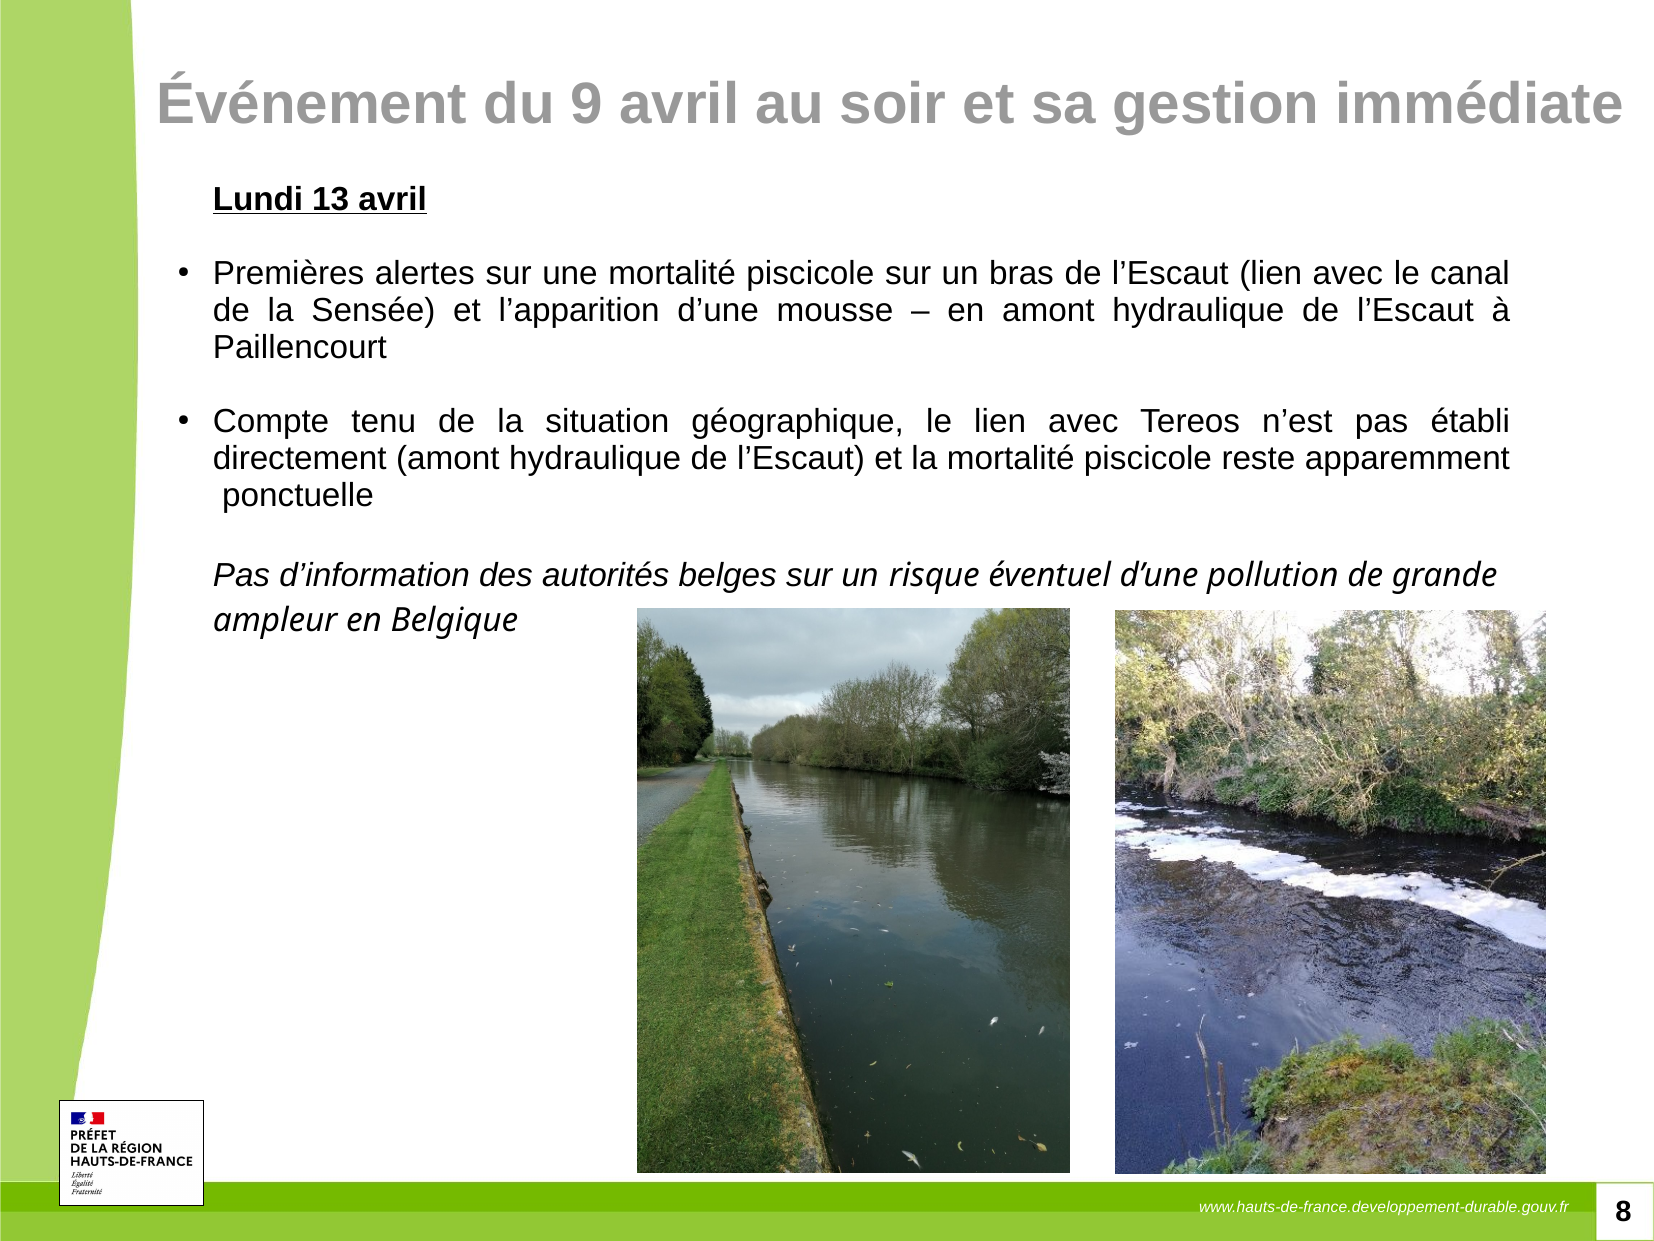

# Événement du 9 avril au soir et sa gestion immédiate
Lundi 13 avril
Premières alertes sur une mortalité piscicole sur un bras de l’Escaut (lien avec le canal de la Sensée) et l’apparition d’une mousse – en amont hydraulique de l’Escaut à Paillencourt
Compte tenu de la situation géographique, le lien avec Tereos n’est pas établi directement (amont hydraulique de l’Escaut) et la mortalité piscicole reste apparemment ponctuelle
Pas d’information des autorités belges sur un risque éventuel d’une pollution de grande ampleur en Belgique
8